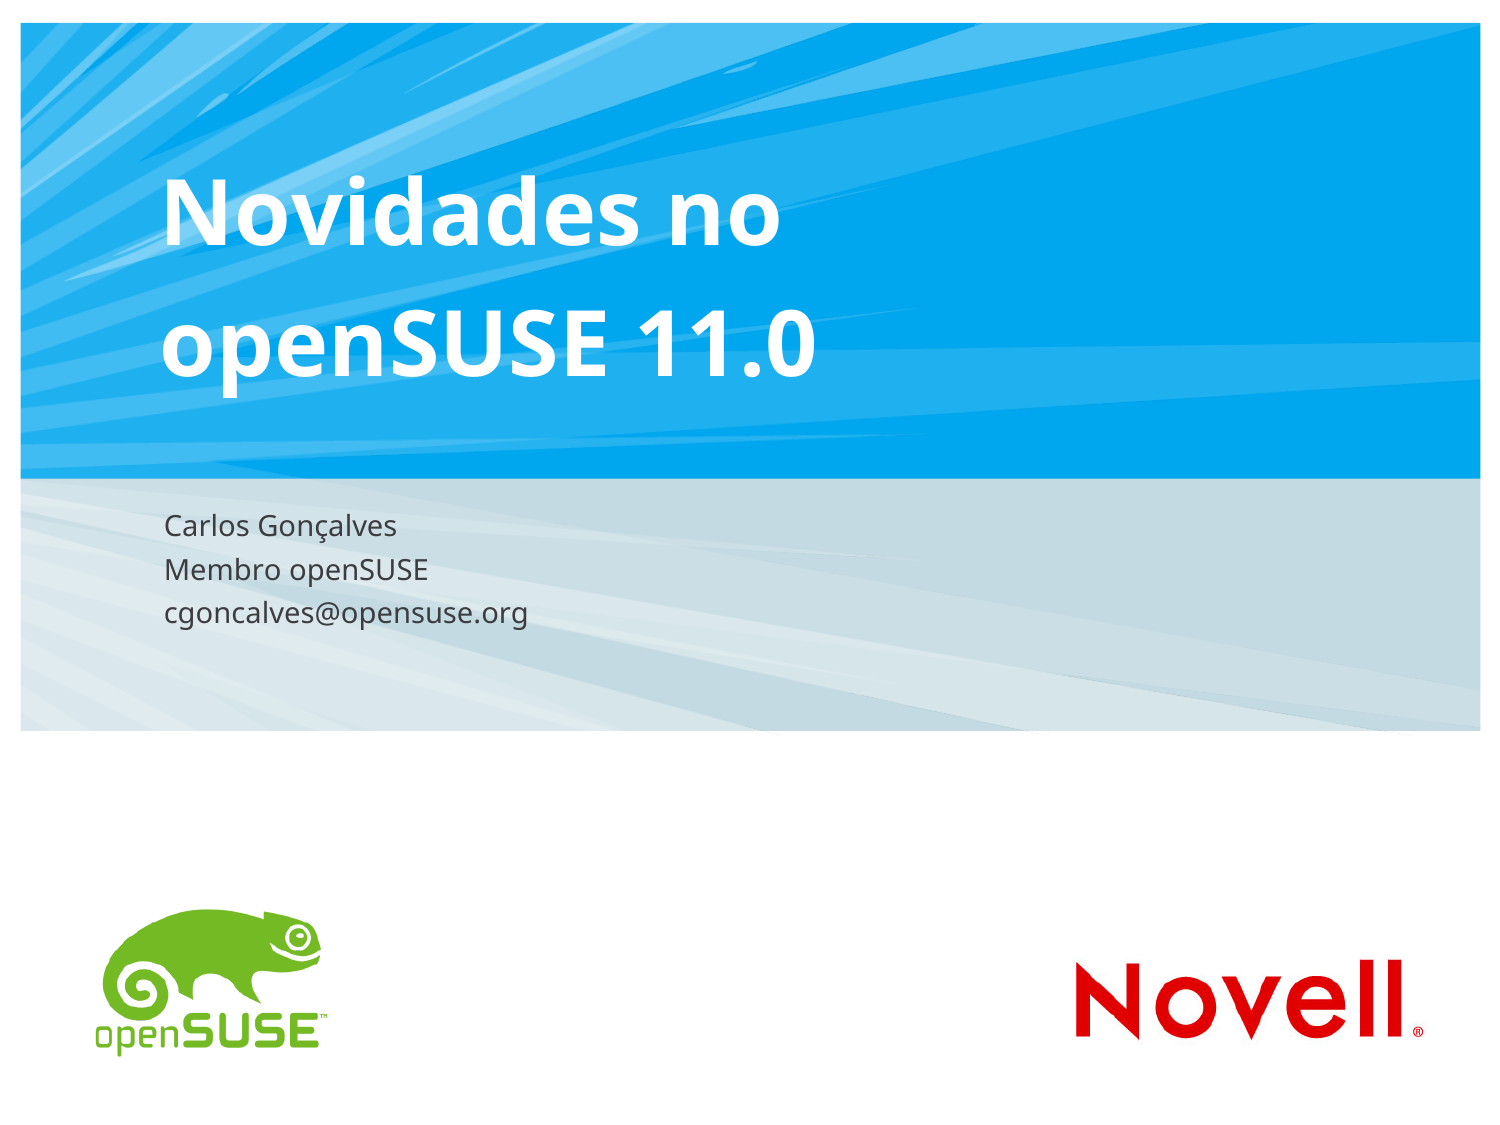

# Novidades no openSUSE 11.0
Carlos Gonçalves
Membro openSUSE
cgoncalves@opensuse.org